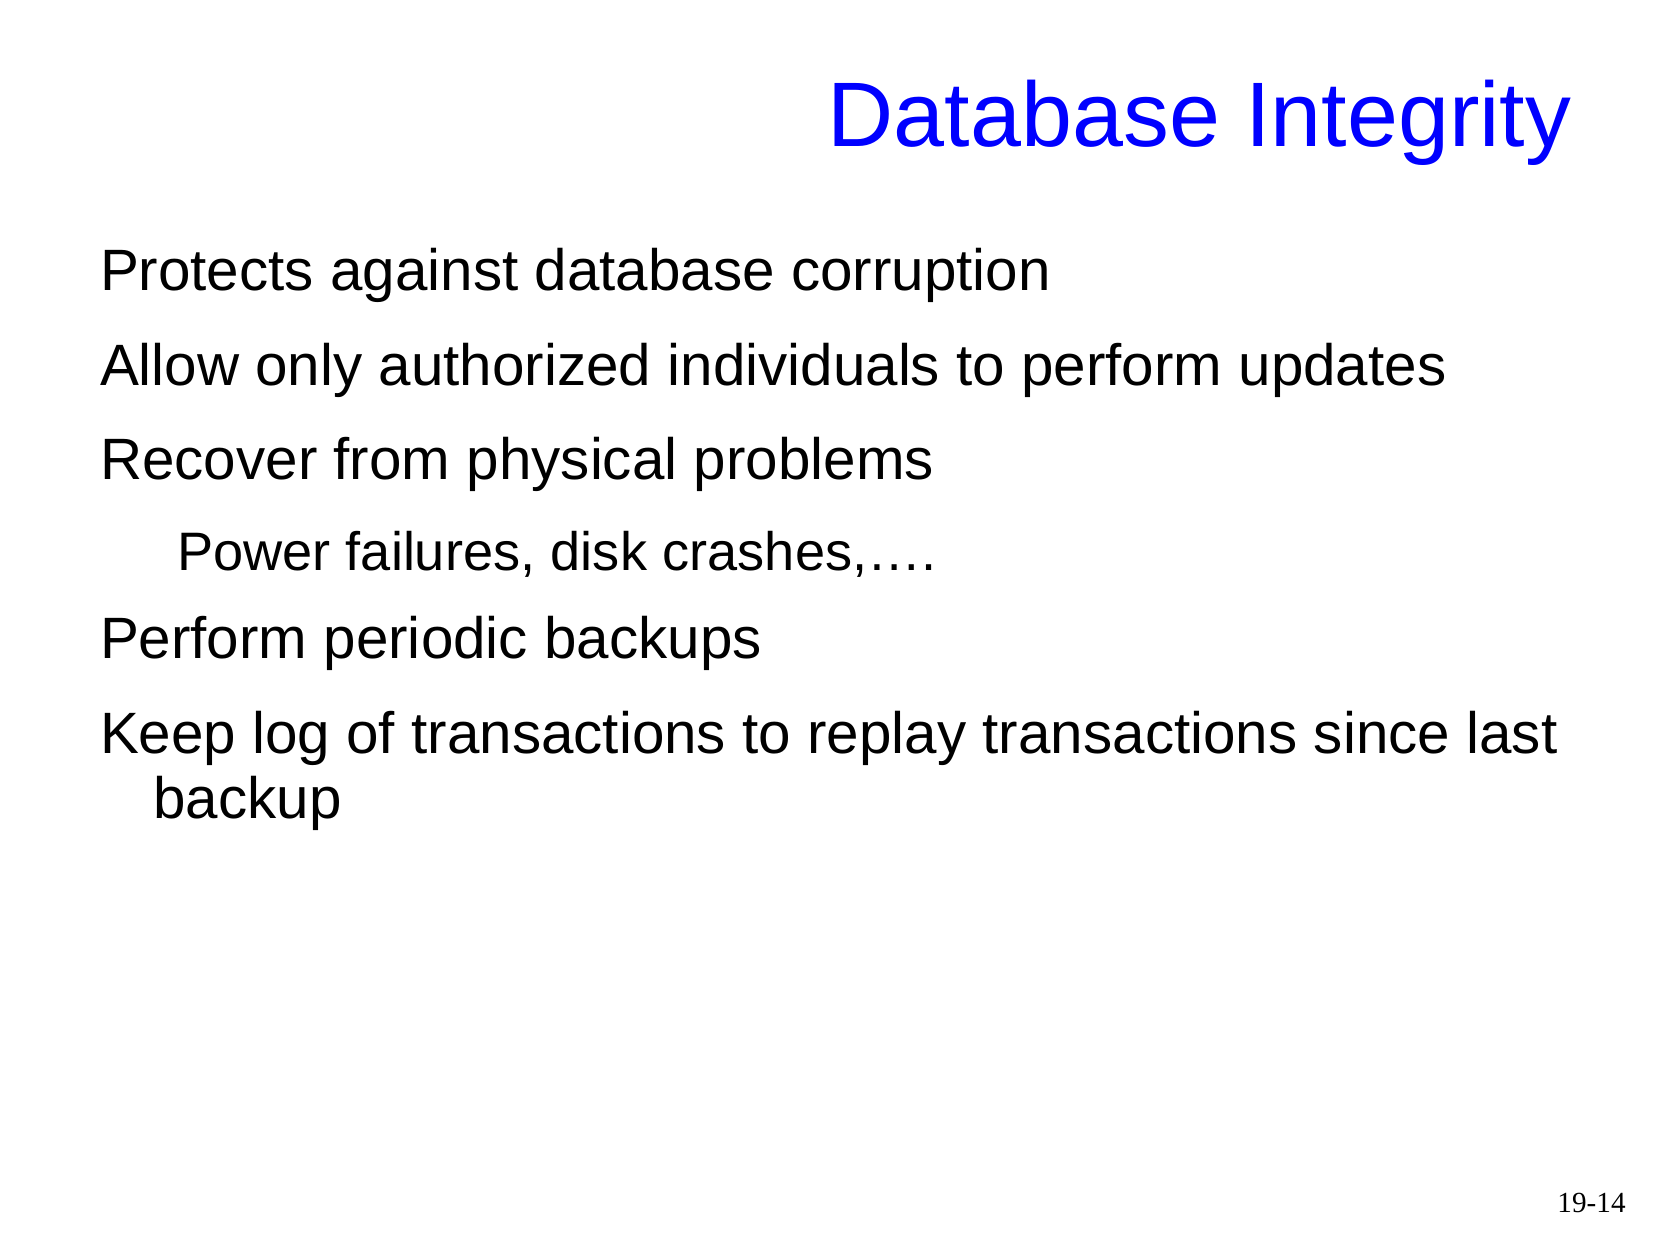

# Database Integrity
Protects against database corruption
Allow only authorized individuals to perform updates
Recover from physical problems
Power failures, disk crashes,….
Perform periodic backups
Keep log of transactions to replay transactions since last backup